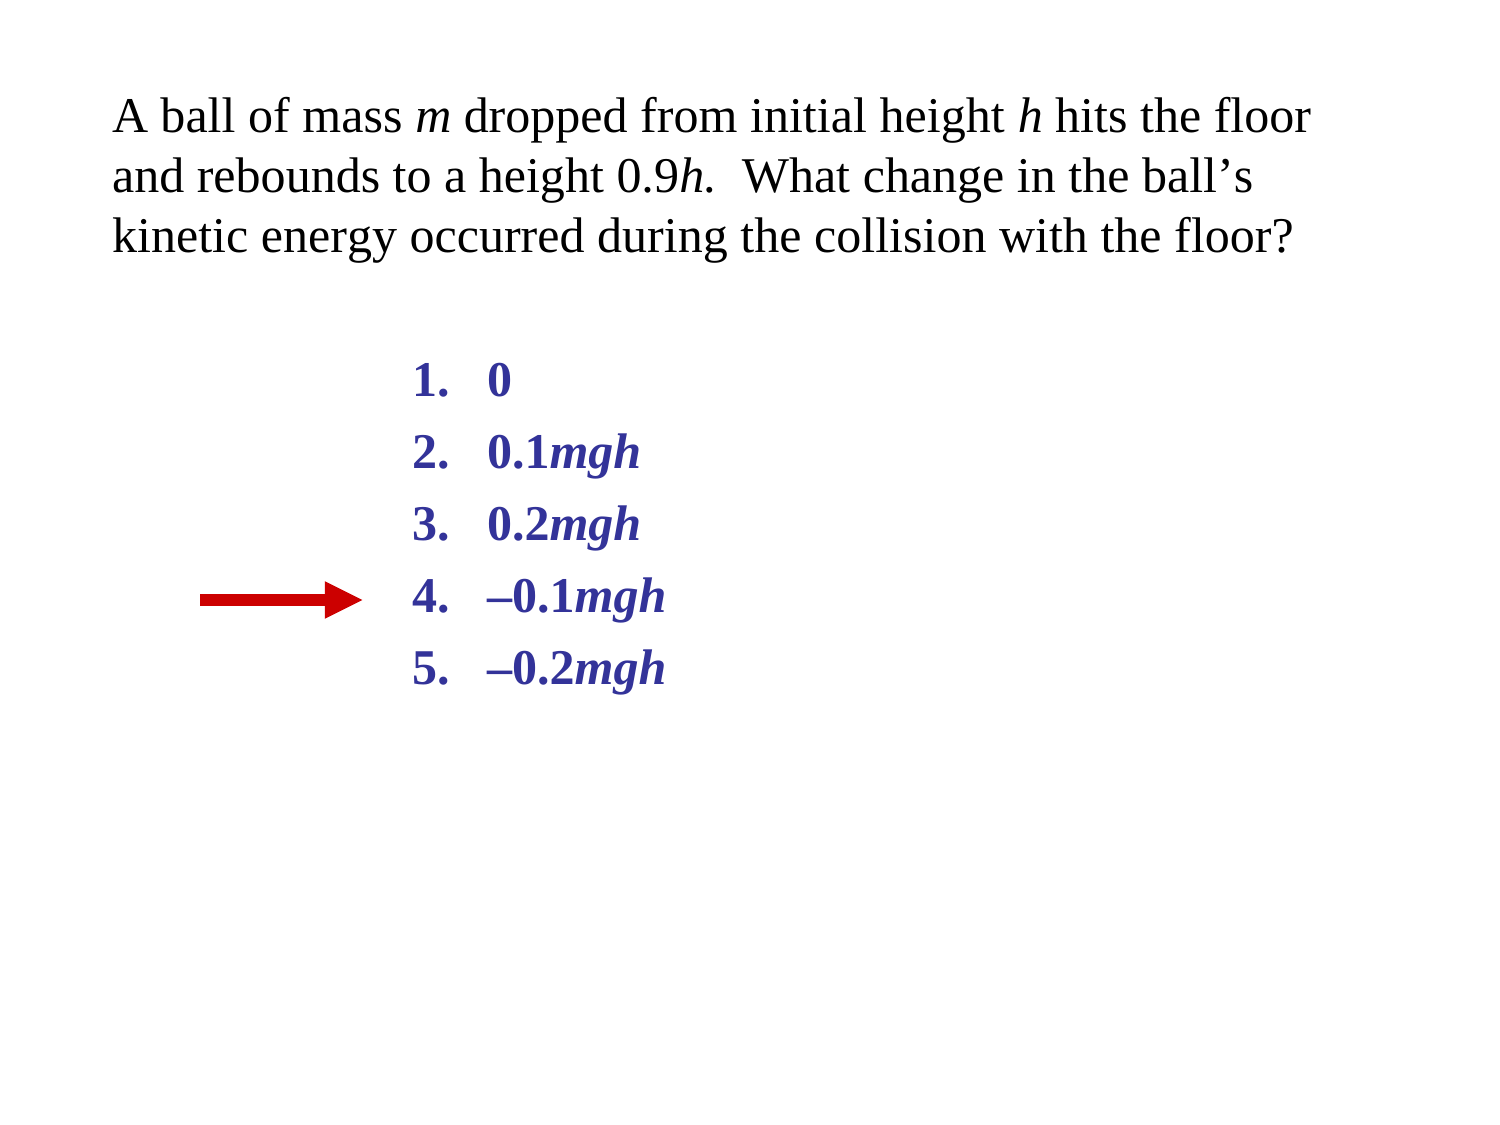

A ball of mass m dropped from initial height h hits the floor and rebounds to a height 0.9h. What change in the ball’s kinetic energy occurred during the collision with the floor?
		1. 0
		2. 0.1mgh
		3. 0.2mgh
		4. –0.1mgh
		5. –0.2mgh